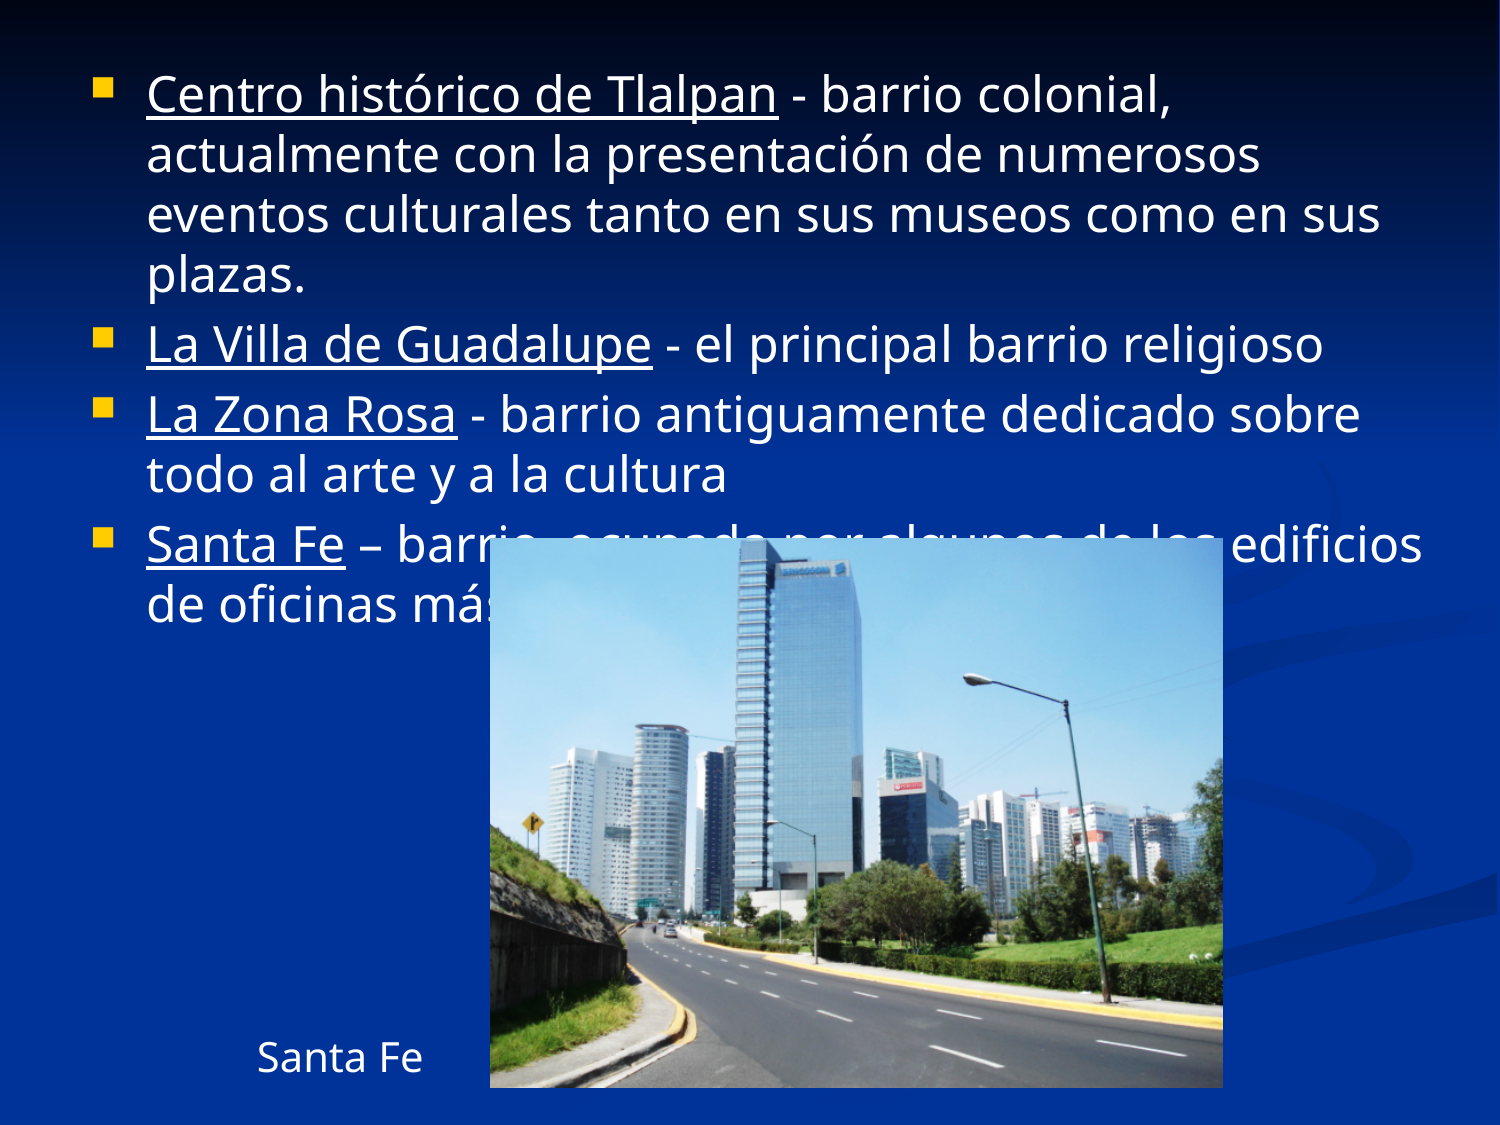

# Centro histórico de Tlalpan - barrio colonial, actualmente con la presentación de numerosos eventos culturales tanto en sus museos como en sus plazas.
La Villa de Guadalupe - el principal barrio religioso
La Zona Rosa - barrio antiguamente dedicado sobre todo al arte y a la cultura
Santa Fe – barrio, ocupada por algunos de los edificios de oficinas más modernos
Santa Fe